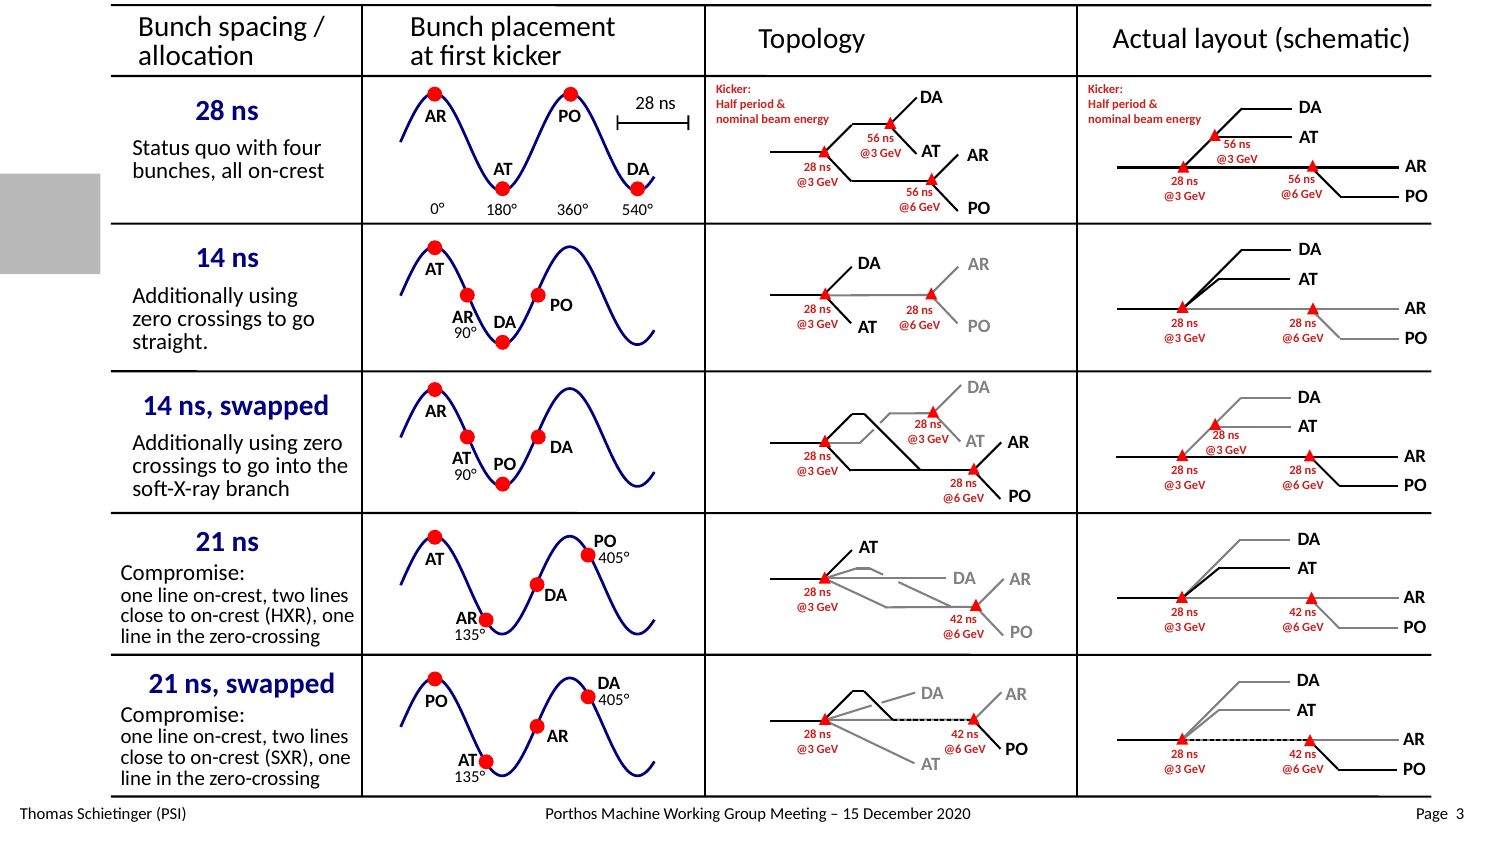

Bunch spacing / allocation
Bunch placement
at first kicker
Topology
Actual layout (schematic)
Kicker:
Half period &
nominal beam energy
Kicker:
Half period &
nominal beam energy
DA
AR
PO
AT
DA
0°
180°
360°
540°
28 ns
28 ns
DA
AT
56 ns
@3 GeV
Status quo with four bunches, all on-crest
AT
56 ns
@3 GeV
AR
AR
28 ns
@3 GeV
56 ns
@6 GeV
28 ns
@3 GeV
PO
56 ns
@6 GeV
PO
DA
14 ns
AT
PO
AR
DA
90°
DA
AR
AT
Additionally using zero crossings to go straight.
AR
28 ns
@3 GeV
28 ns
@6 GeV
PO
AT
28 ns
@3 GeV
28 ns
@6 GeV
PO
DA
DA
AR
DA
AT
PO
90°
14 ns, swapped
AT
28 ns
@3 GeV
Additionally using zero crossings to go into the soft-X-ray branch
AT
28 ns
@3 GeV
AR
AR
28 ns
@3 GeV
28 ns
@3 GeV
28 ns
@6 GeV
PO
28 ns
@6 GeV
PO
21 ns
DA
PO
405°
AT
DA
AR
135°
AT
AT
Compromise:
one line on-crest, two lines close to on-crest (HXR), one line in the zero-crossing
DA
AR
AR
28 ns
@3 GeV
28 ns
@3 GeV
42 ns
@6 GeV
42 ns
@6 GeV
PO
PO
21 ns, swapped
DA
DA
405°
PO
AR
AT
135°
DA
AR
AT
Compromise:
one line on-crest, two lines close to on-crest (SXR), one line in the zero-crossing
AR
28 ns
@3 GeV
42 ns
@6 GeV
PO
28 ns
@3 GeV
42 ns
@6 GeV
AT
PO